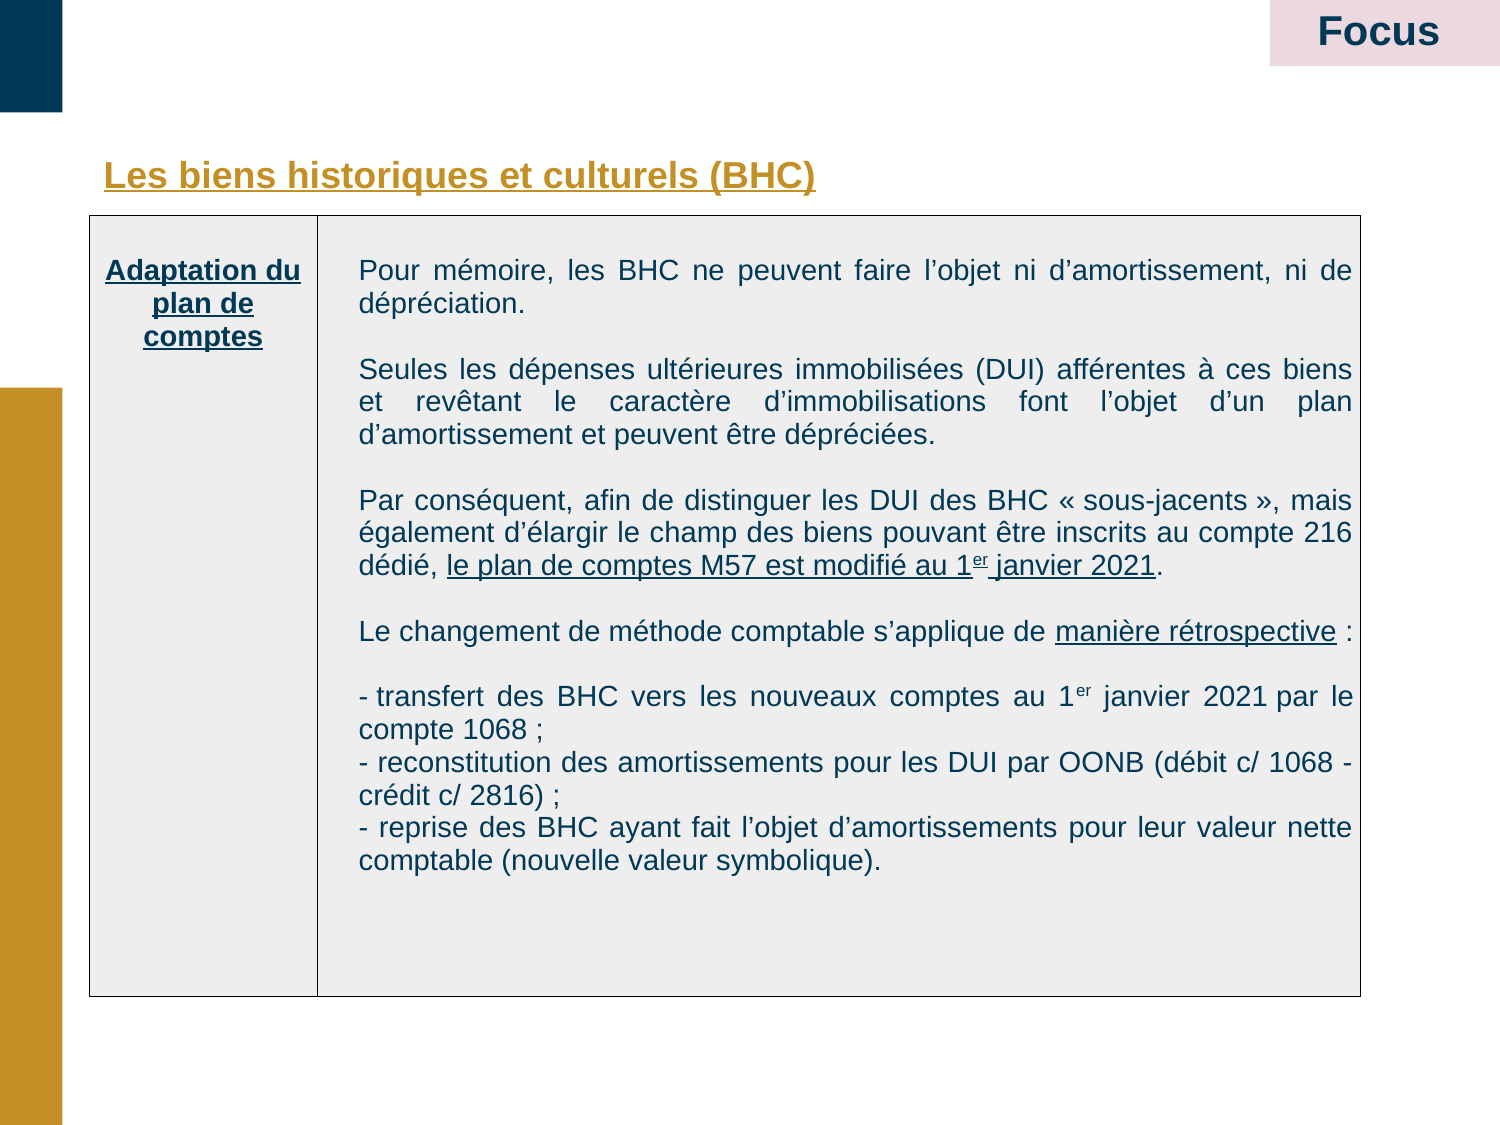

Focus
Les biens historiques et culturels (BHC)
| Adaptation du plan de comptes | Pour mémoire, les BHC ne peuvent faire l’objet ni d’amortissement, ni de dépréciation. Seules les dépenses ultérieures immobilisées (DUI) afférentes à ces biens et revêtant le caractère d’immobilisations font l’objet d’un plan d’amortissement et peuvent être dépréciées. Par conséquent, afin de distinguer les DUI des BHC « sous-jacents », mais également d’élargir le champ des biens pouvant être inscrits au compte 216 dédié, le plan de comptes M57 est modifié au 1er janvier 2021. Le changement de méthode comptable s’applique de manière rétrospective : - transfert des BHC vers les nouveaux comptes au 1er janvier 2021 par le compte 1068 ; - reconstitution des amortissements pour les DUI par OONB (débit c/ 1068 - crédit c/ 2816) ; - reprise des BHC ayant fait l’objet d’amortissements pour leur valeur nette comptable (nouvelle valeur symbolique). |
| --- | --- |
#